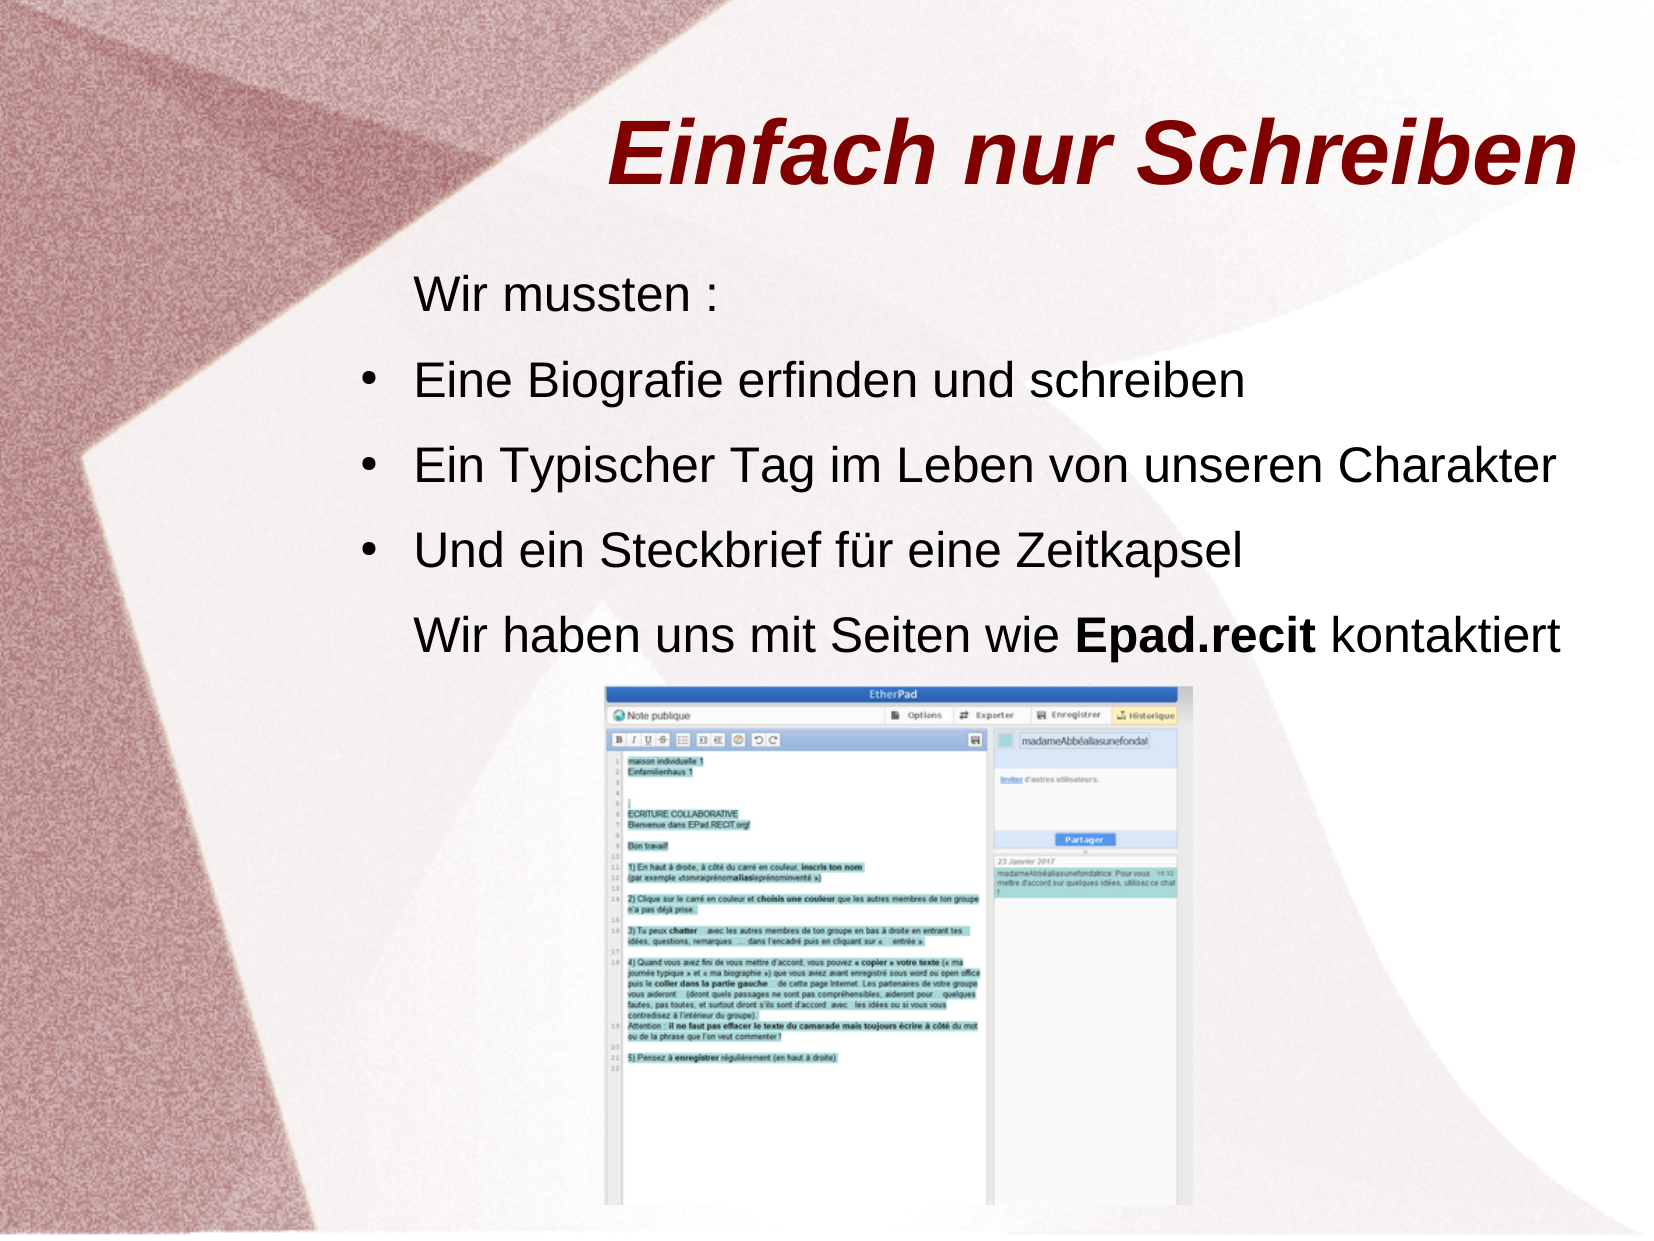

# Einfach nur Schreiben
Wir mussten :
Eine Biografie erfinden und schreiben
Ein Typischer Tag im Leben von unseren Charakter
Und ein Steckbrief für eine Zeitkapsel
Wir haben uns mit Seiten wie Epad.recit kontaktiert